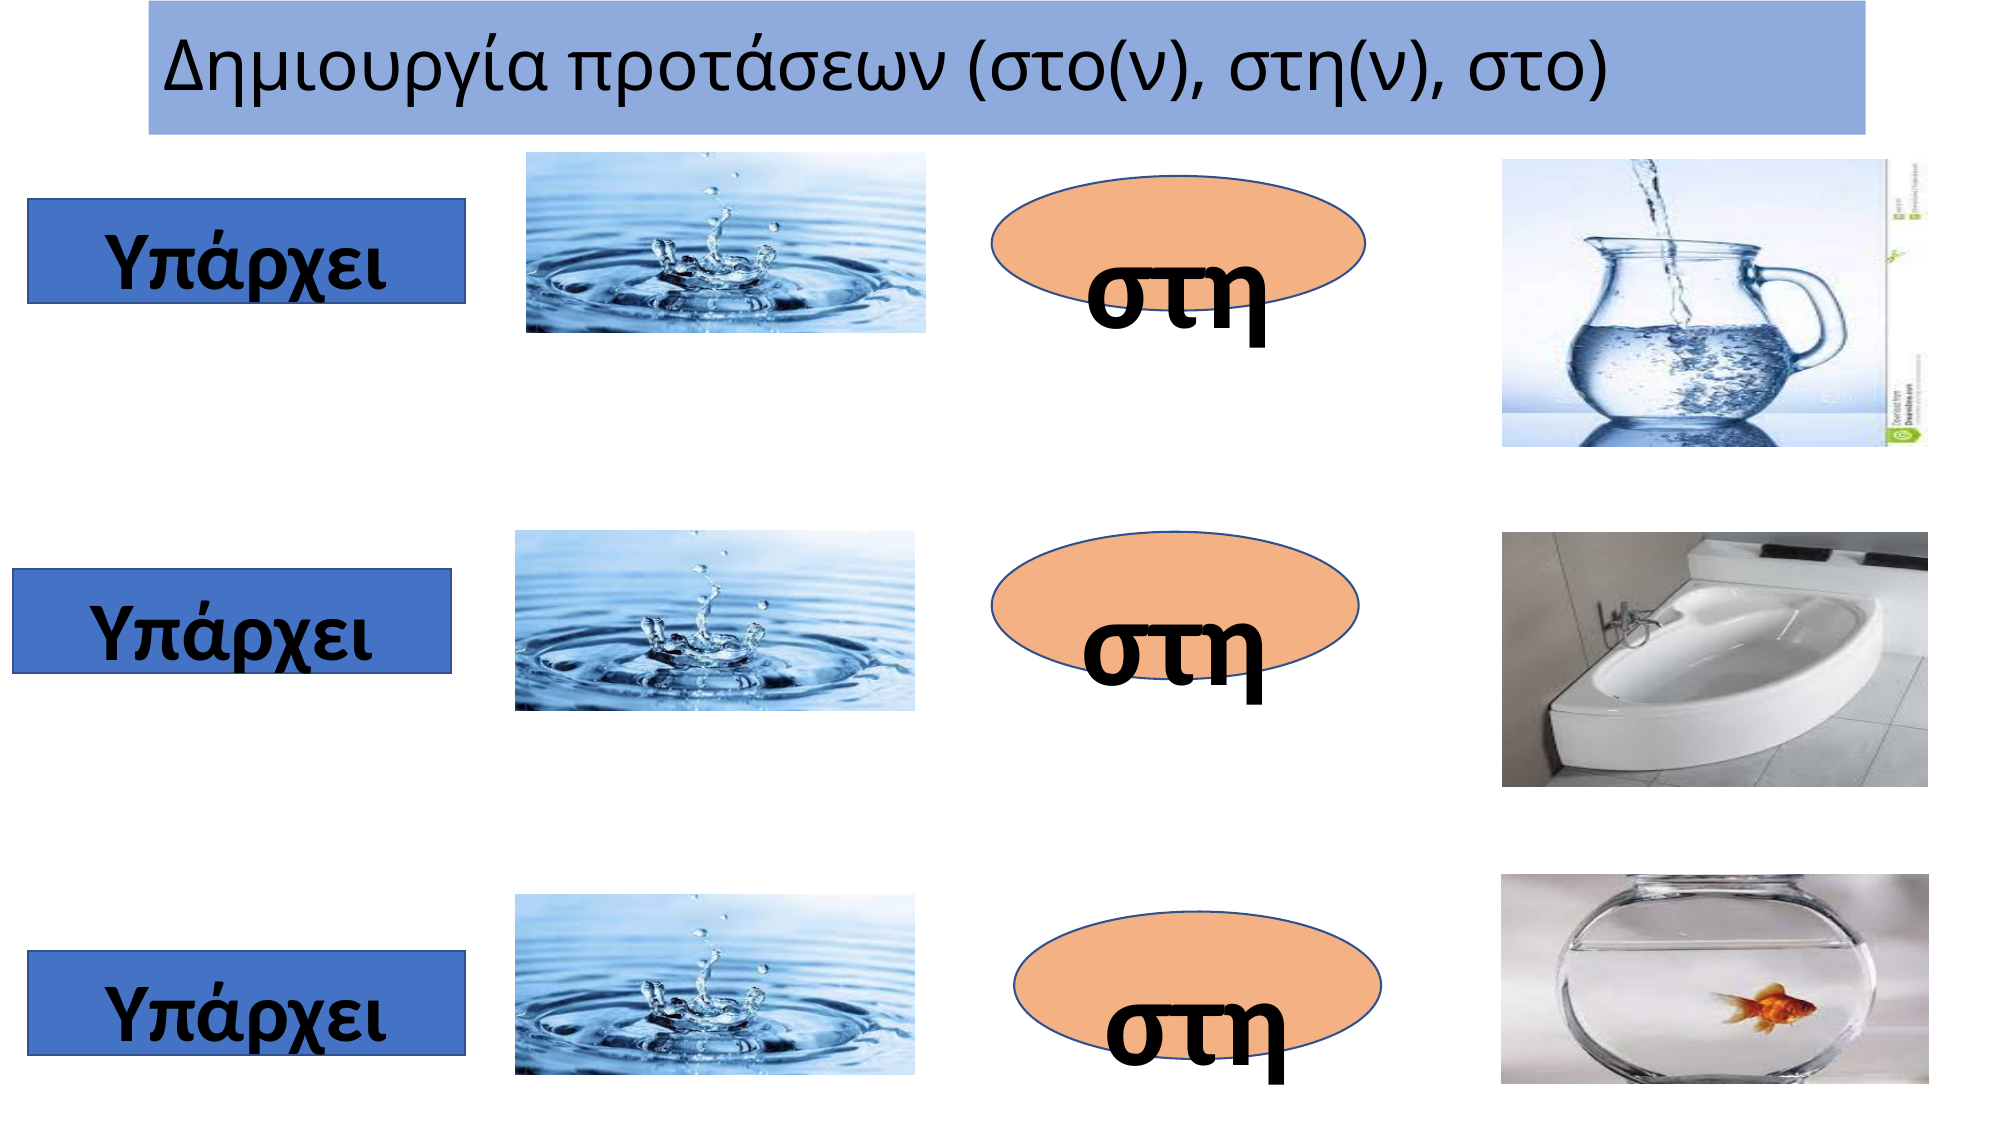

# Δημιουργία προτάσεων (στο(ν), στη(ν), στο)
στη
Υπάρχει
στη
Υπάρχει
στη
Υπάρχει